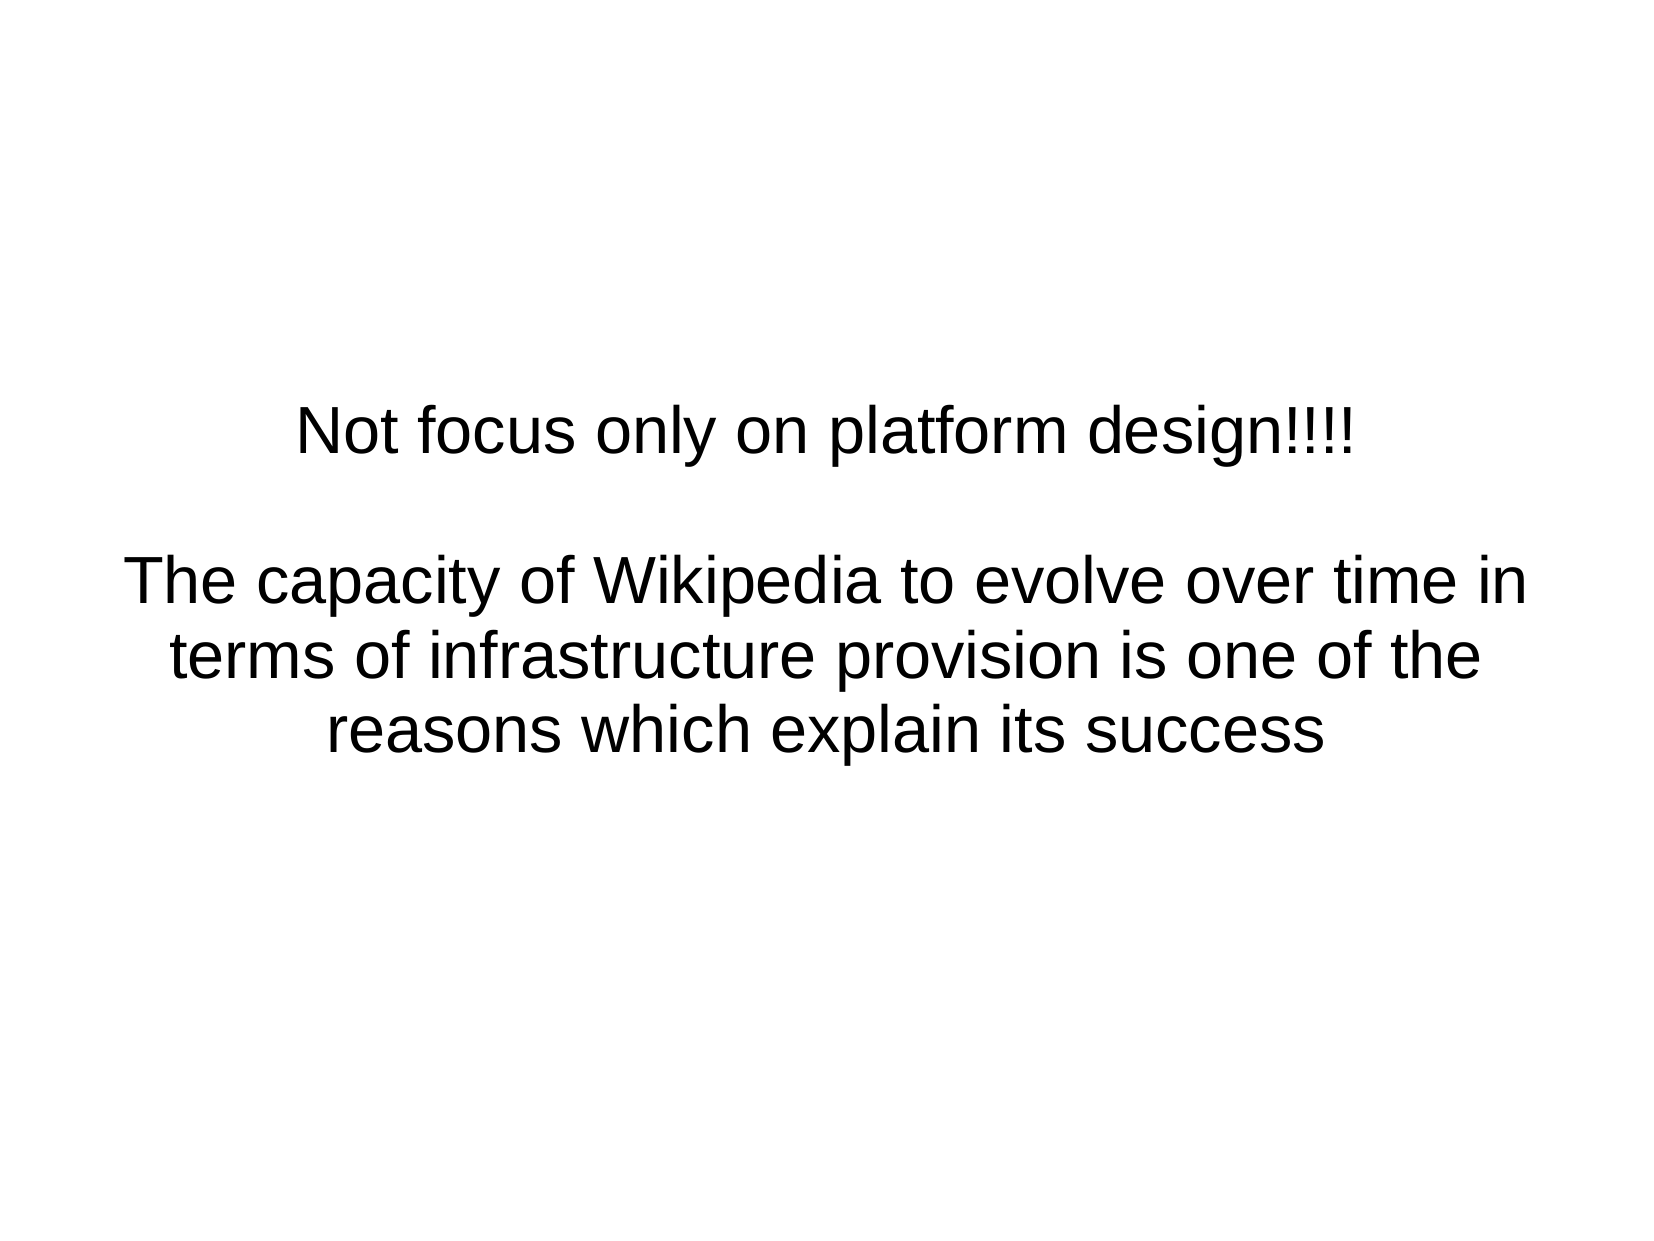

# Not focus only on platform design!!!!
The capacity of Wikipedia to evolve over time in terms of infrastructure provision is one of the reasons which explain its success